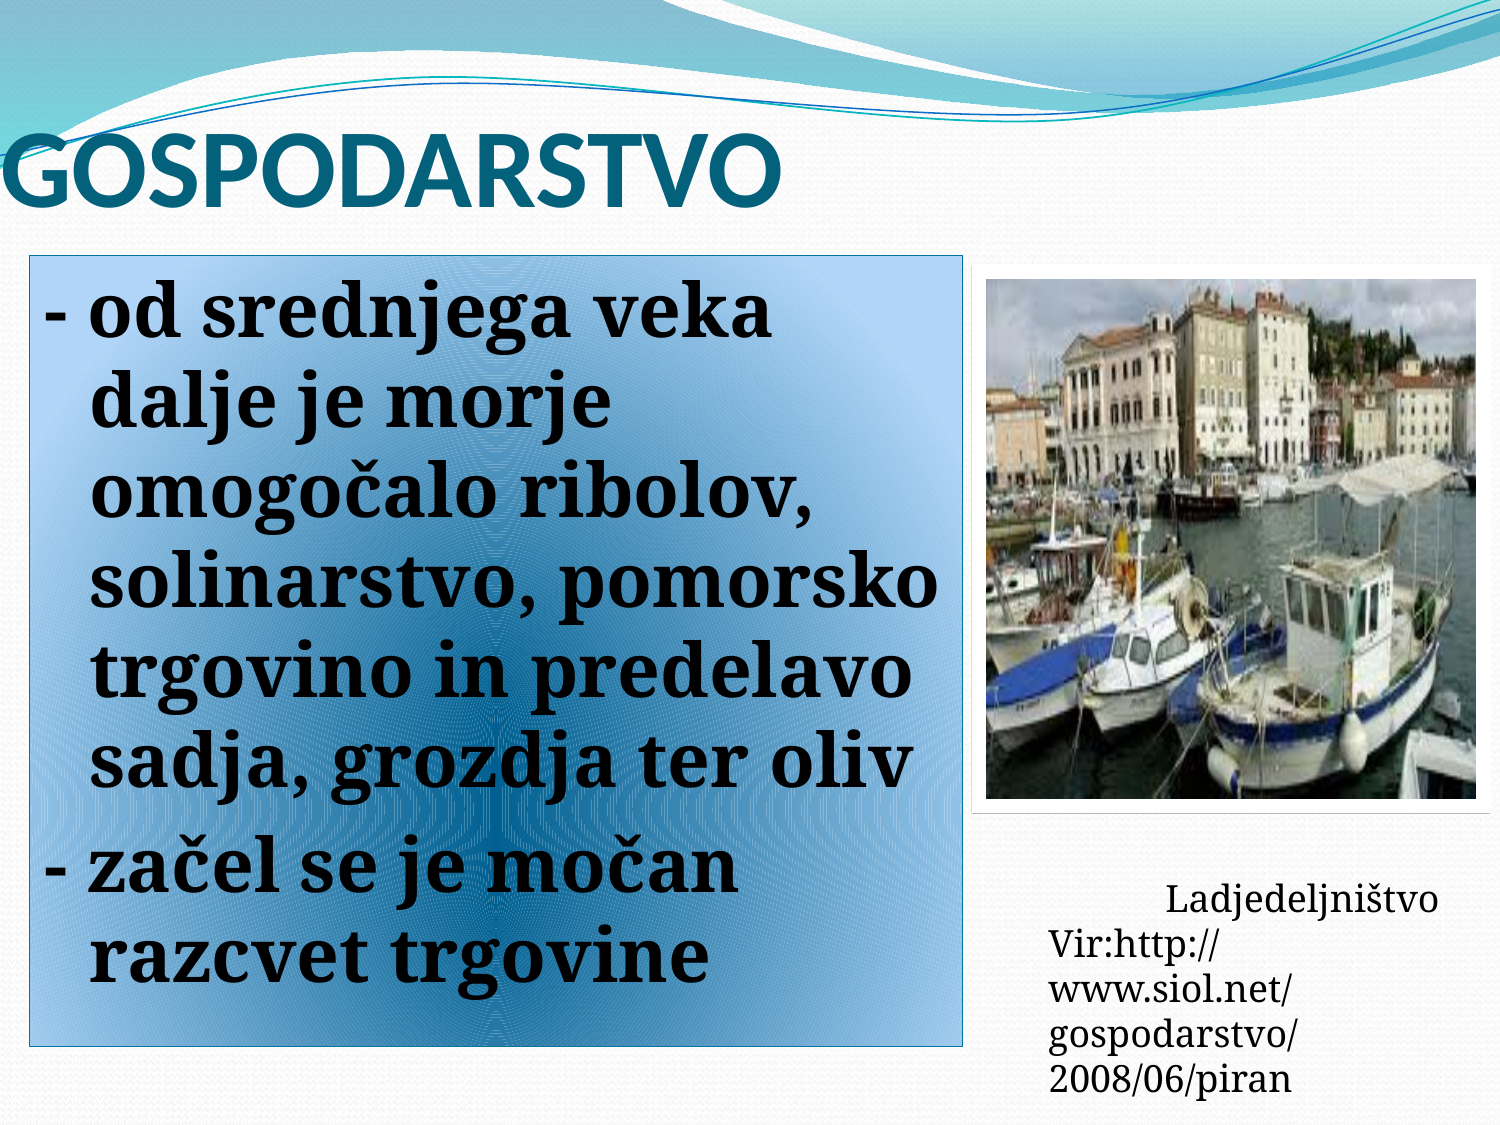

# GOSPODARSTVO
- od srednjega veka dalje je morje omogočalo ribolov, solinarstvo, pomorsko trgovino in predelavo sadja, grozdja ter oliv
- začel se je močan razcvet trgovine
 Ladjedeljništvo
Vir:http://www.siol.net/gospodarstvo/2008/06/piran